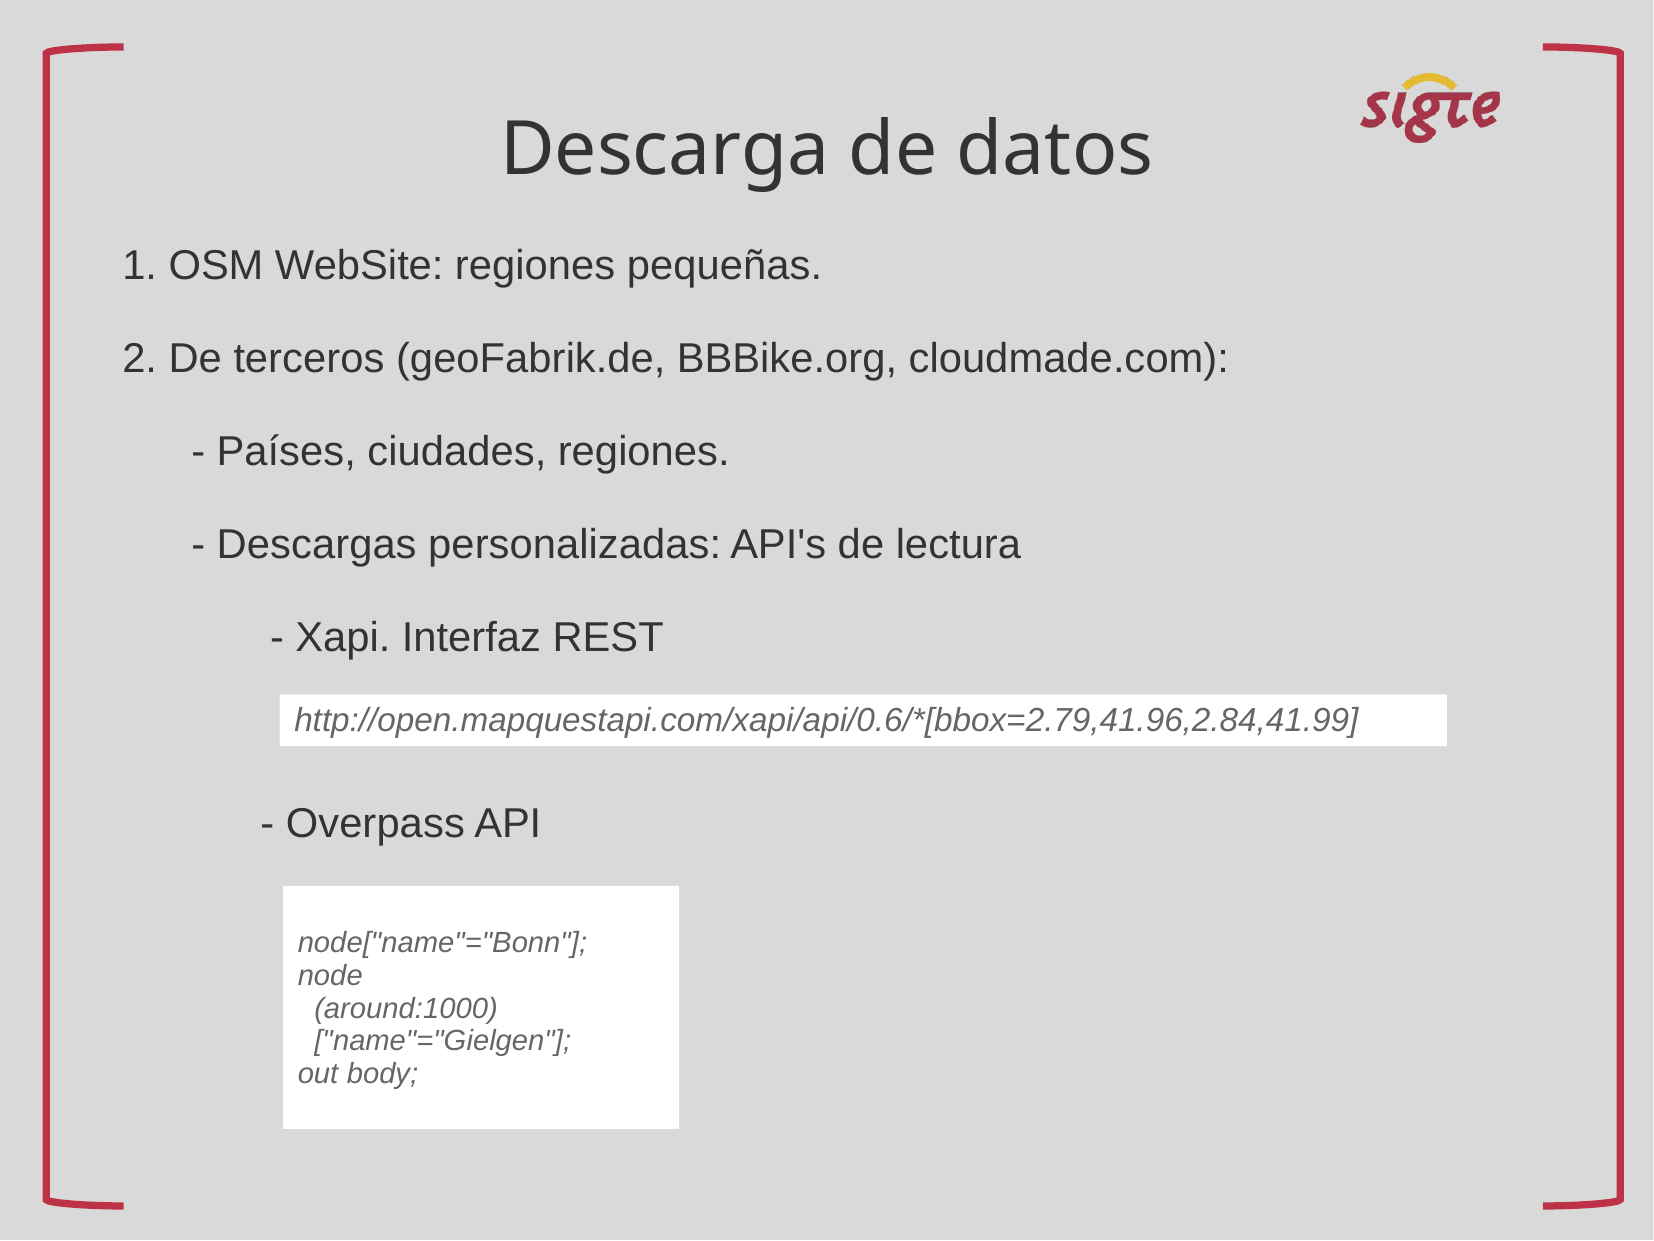

Descarga de datos
1. OSM WebSite: regiones pequeñas.
2. De terceros (geoFabrik.de, BBBike.org, cloudmade.com):
 - Países, ciudades, regiones.
 - Descargas personalizadas: API's de lectura
	 	- Xapi. Interfaz REST
 - Overpass API
http://open.mapquestapi.com/xapi/api/0.6/*[bbox=2.79,41.96,2.84,41.99]
node["name"="Bonn"];
node
 (around:1000)
 ["name"="Gielgen"];
out body;